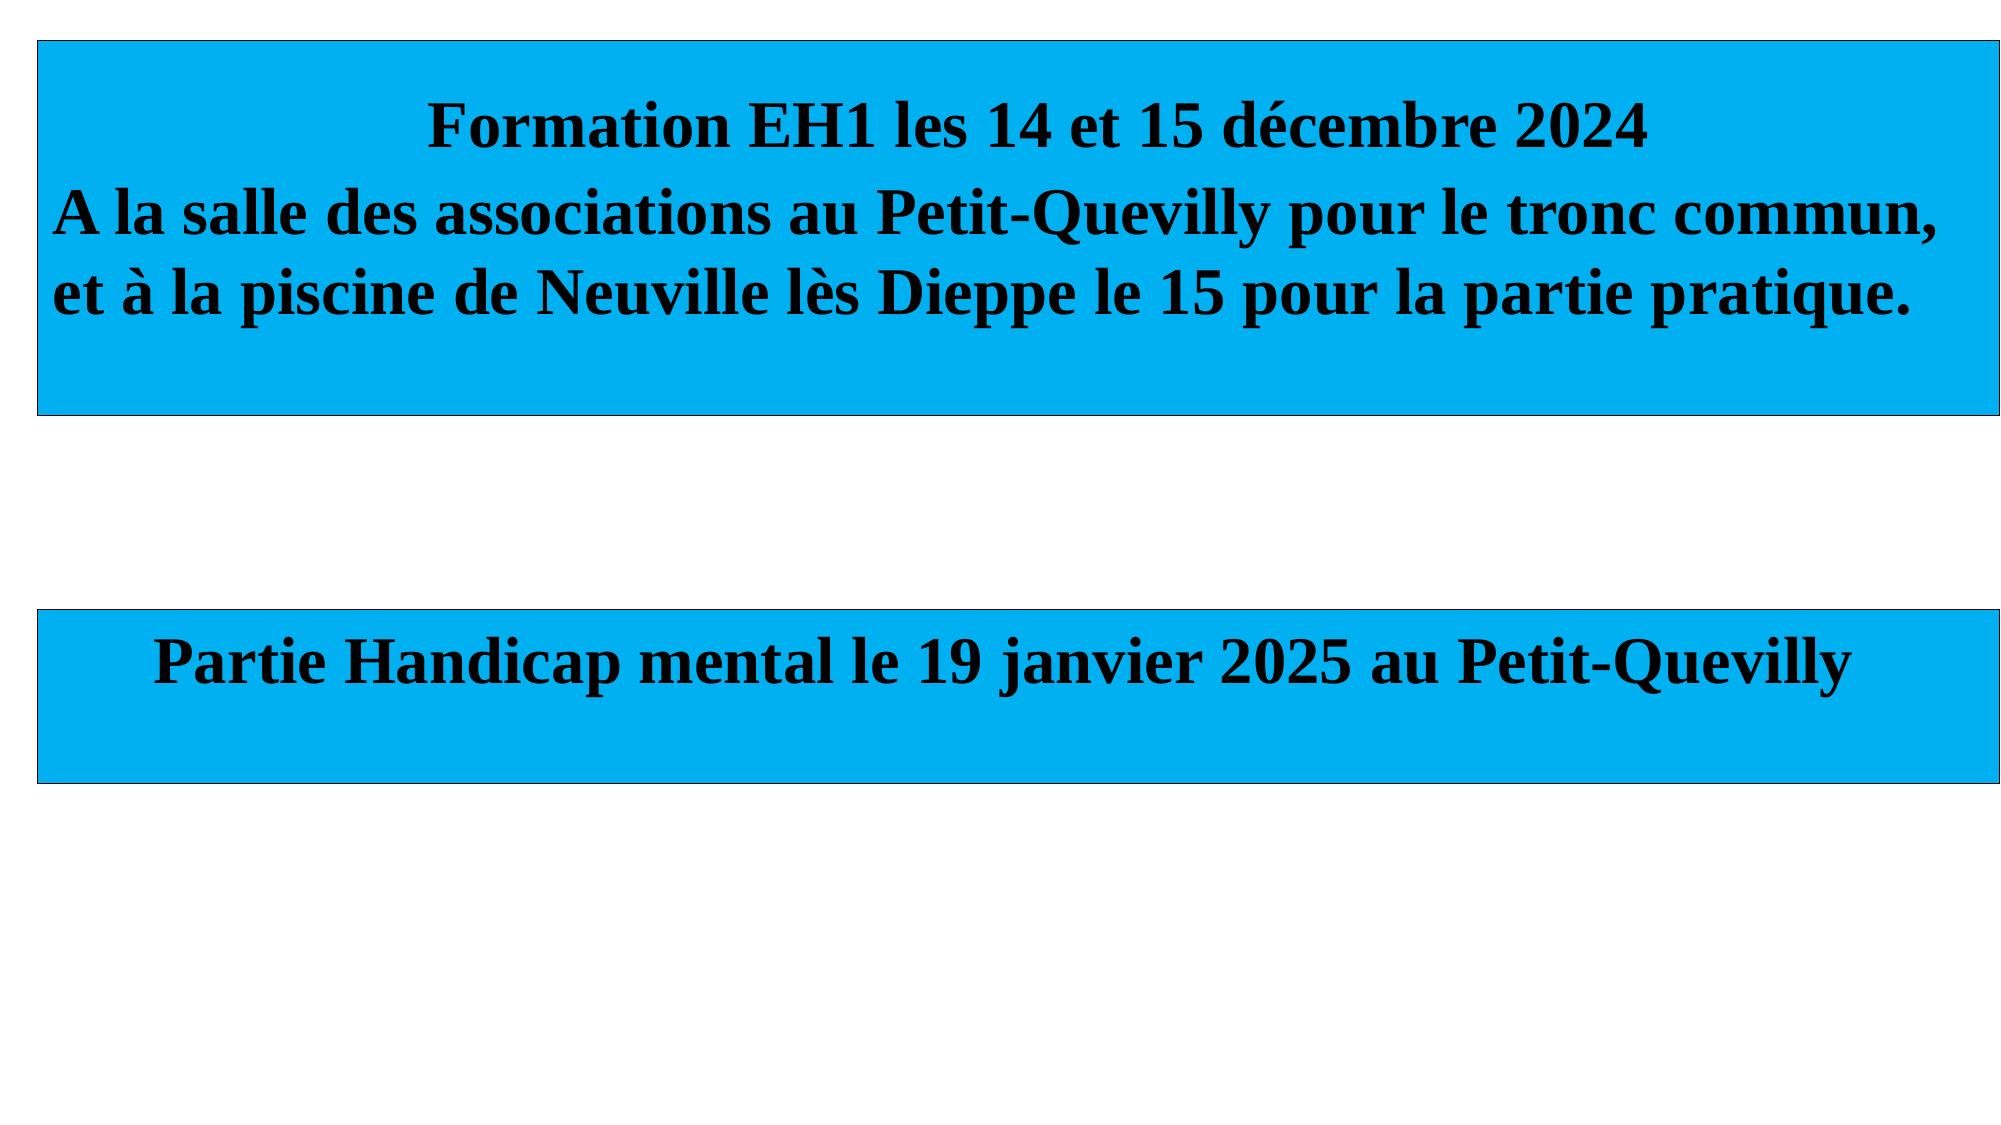

Formation EH1 les 14 et 15 décembre 2024
A la salle des associations au Petit-Quevilly pour le tronc commun, et à la piscine de Neuville lès Dieppe le 15 pour la partie pratique.
 Partie Handicap mental le 19 janvier 2025 au Petit-Quevilly